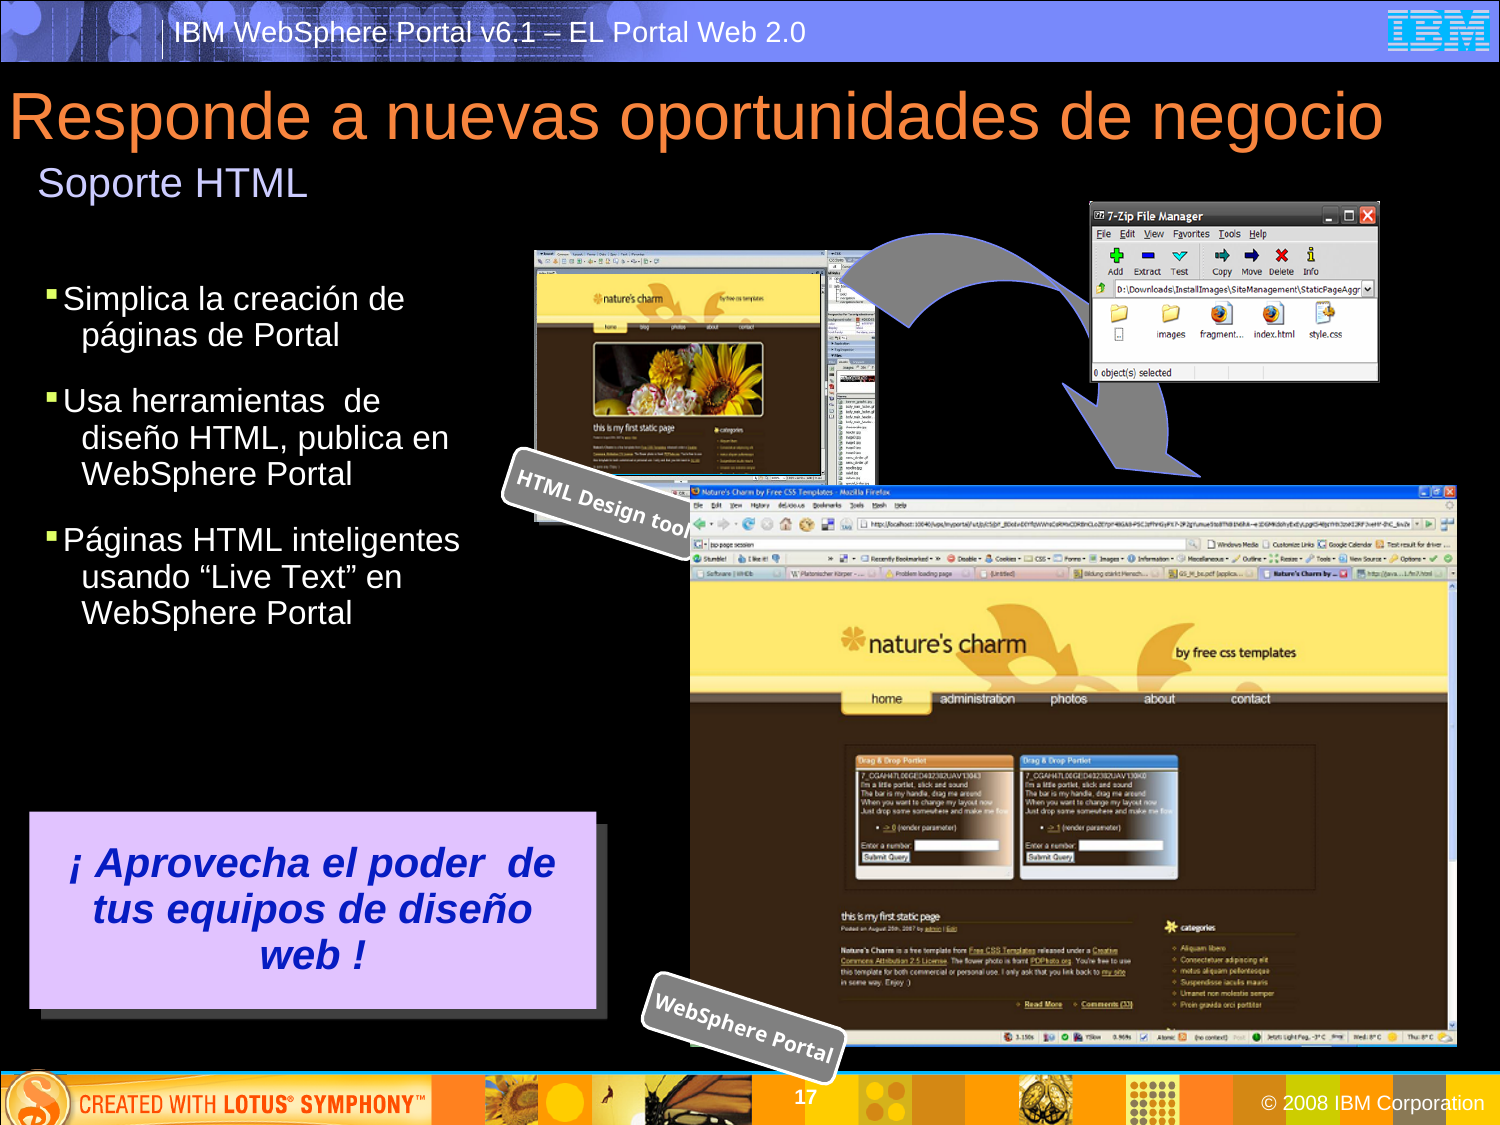

# Responde a nuevas oportunidades de negocio
Soporte HTML
Simplica la creación de páginas de Portal
Usa herramientas de diseño HTML, publica en WebSphere Portal
Páginas HTML inteligentes usando “Live Text” en WebSphere Portal
publish
HTML Design tool
Portal
Navigation
¡ Aprovecha el poder de tus equipos de diseño web !
Portlets
WebSphere Portal
17